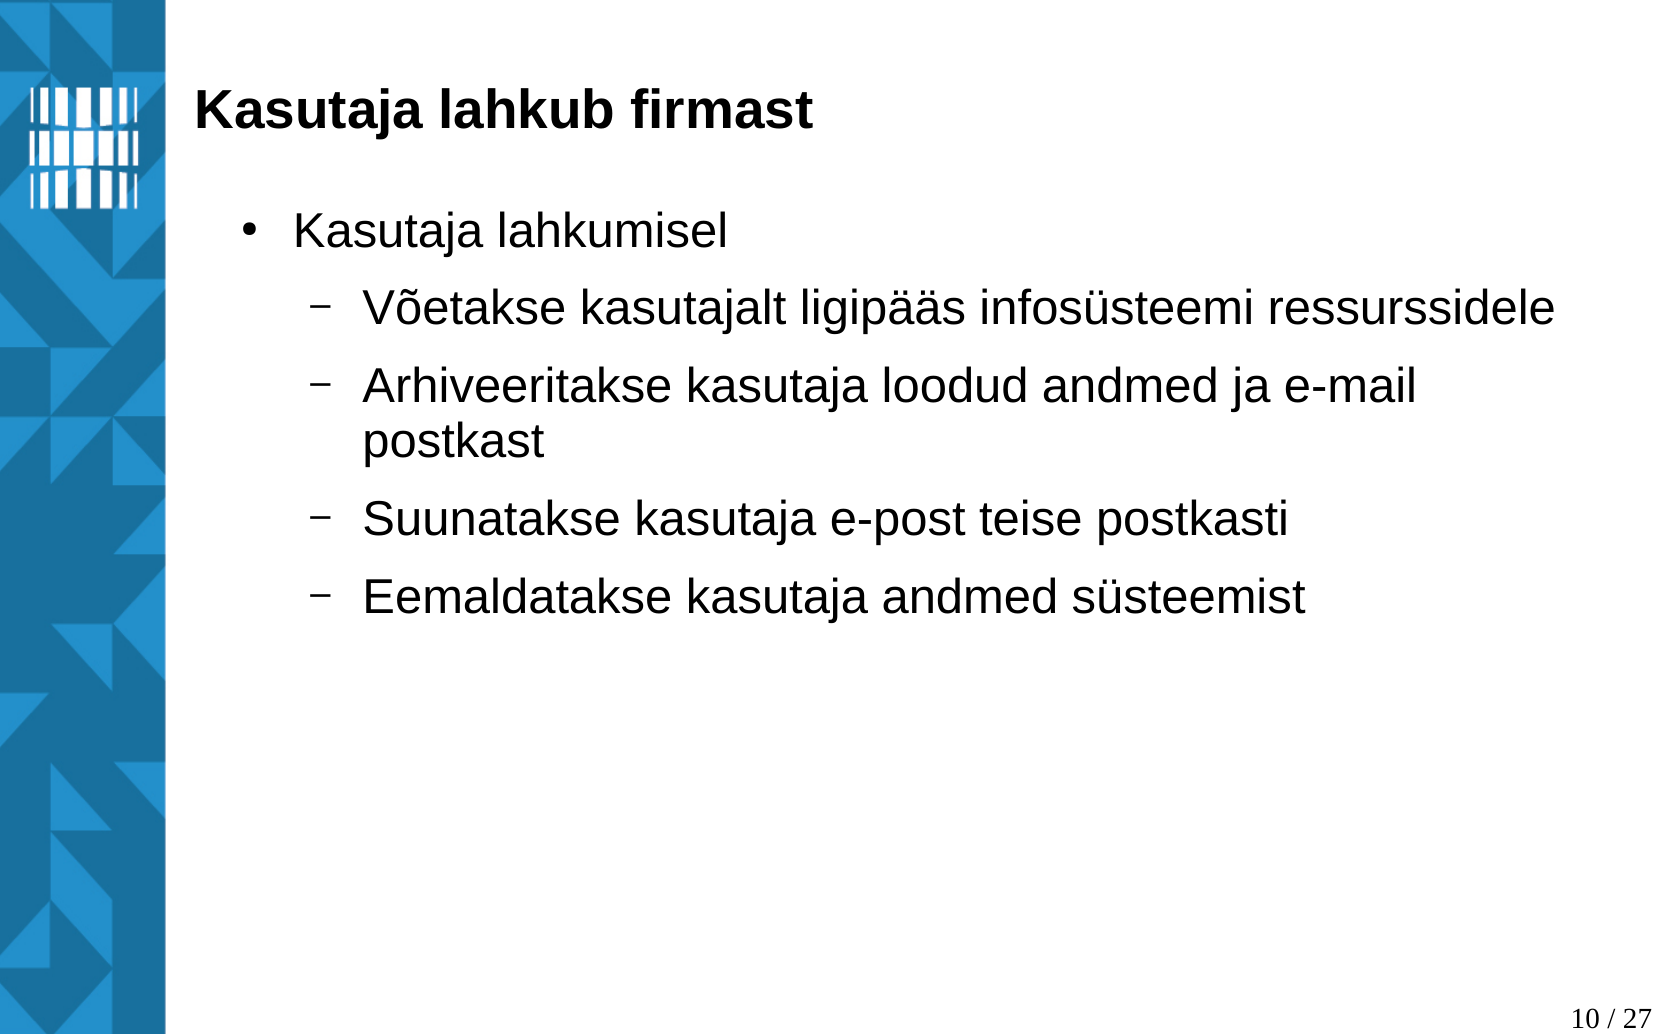

# Kasutaja lahkub firmast
Kasutaja lahkumisel
Võetakse kasutajalt ligipääs infosüsteemi ressurssidele
Arhiveeritakse kasutaja loodud andmed ja e-mail postkast
Suunatakse kasutaja e-post teise postkasti
Eemaldatakse kasutaja andmed süsteemist
10